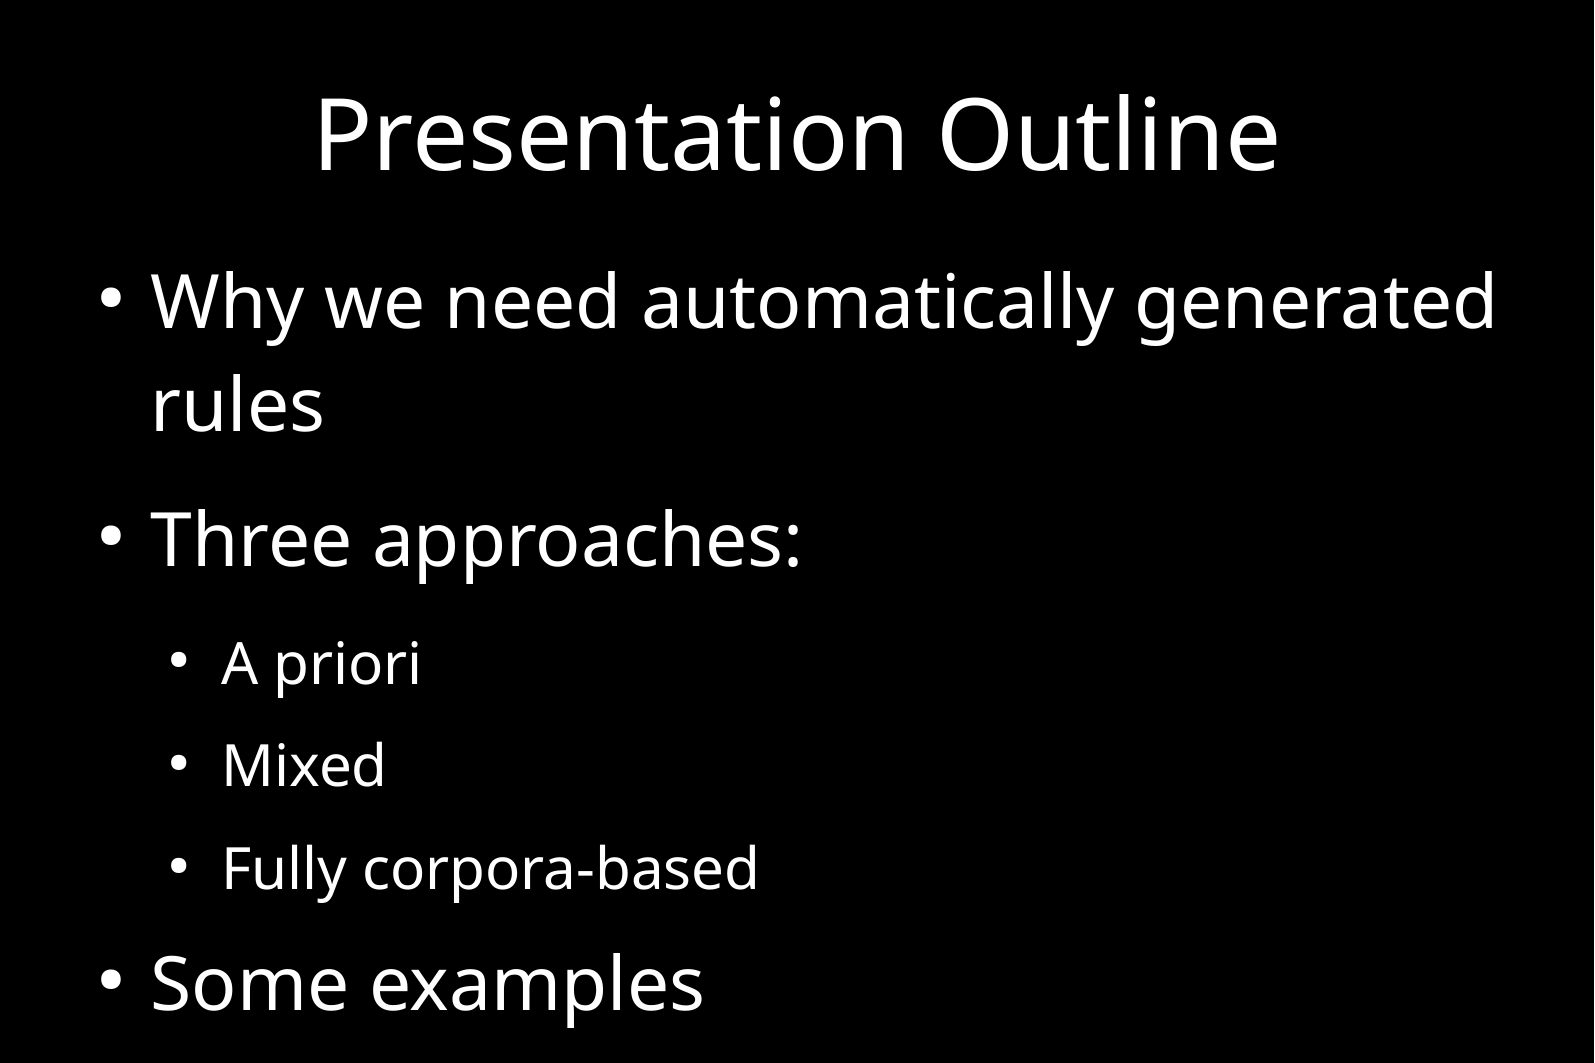

# Presentation Outline
Why we need automatically generated rules
Three approaches:
A priori
Mixed
Fully corpora-based
Some examples